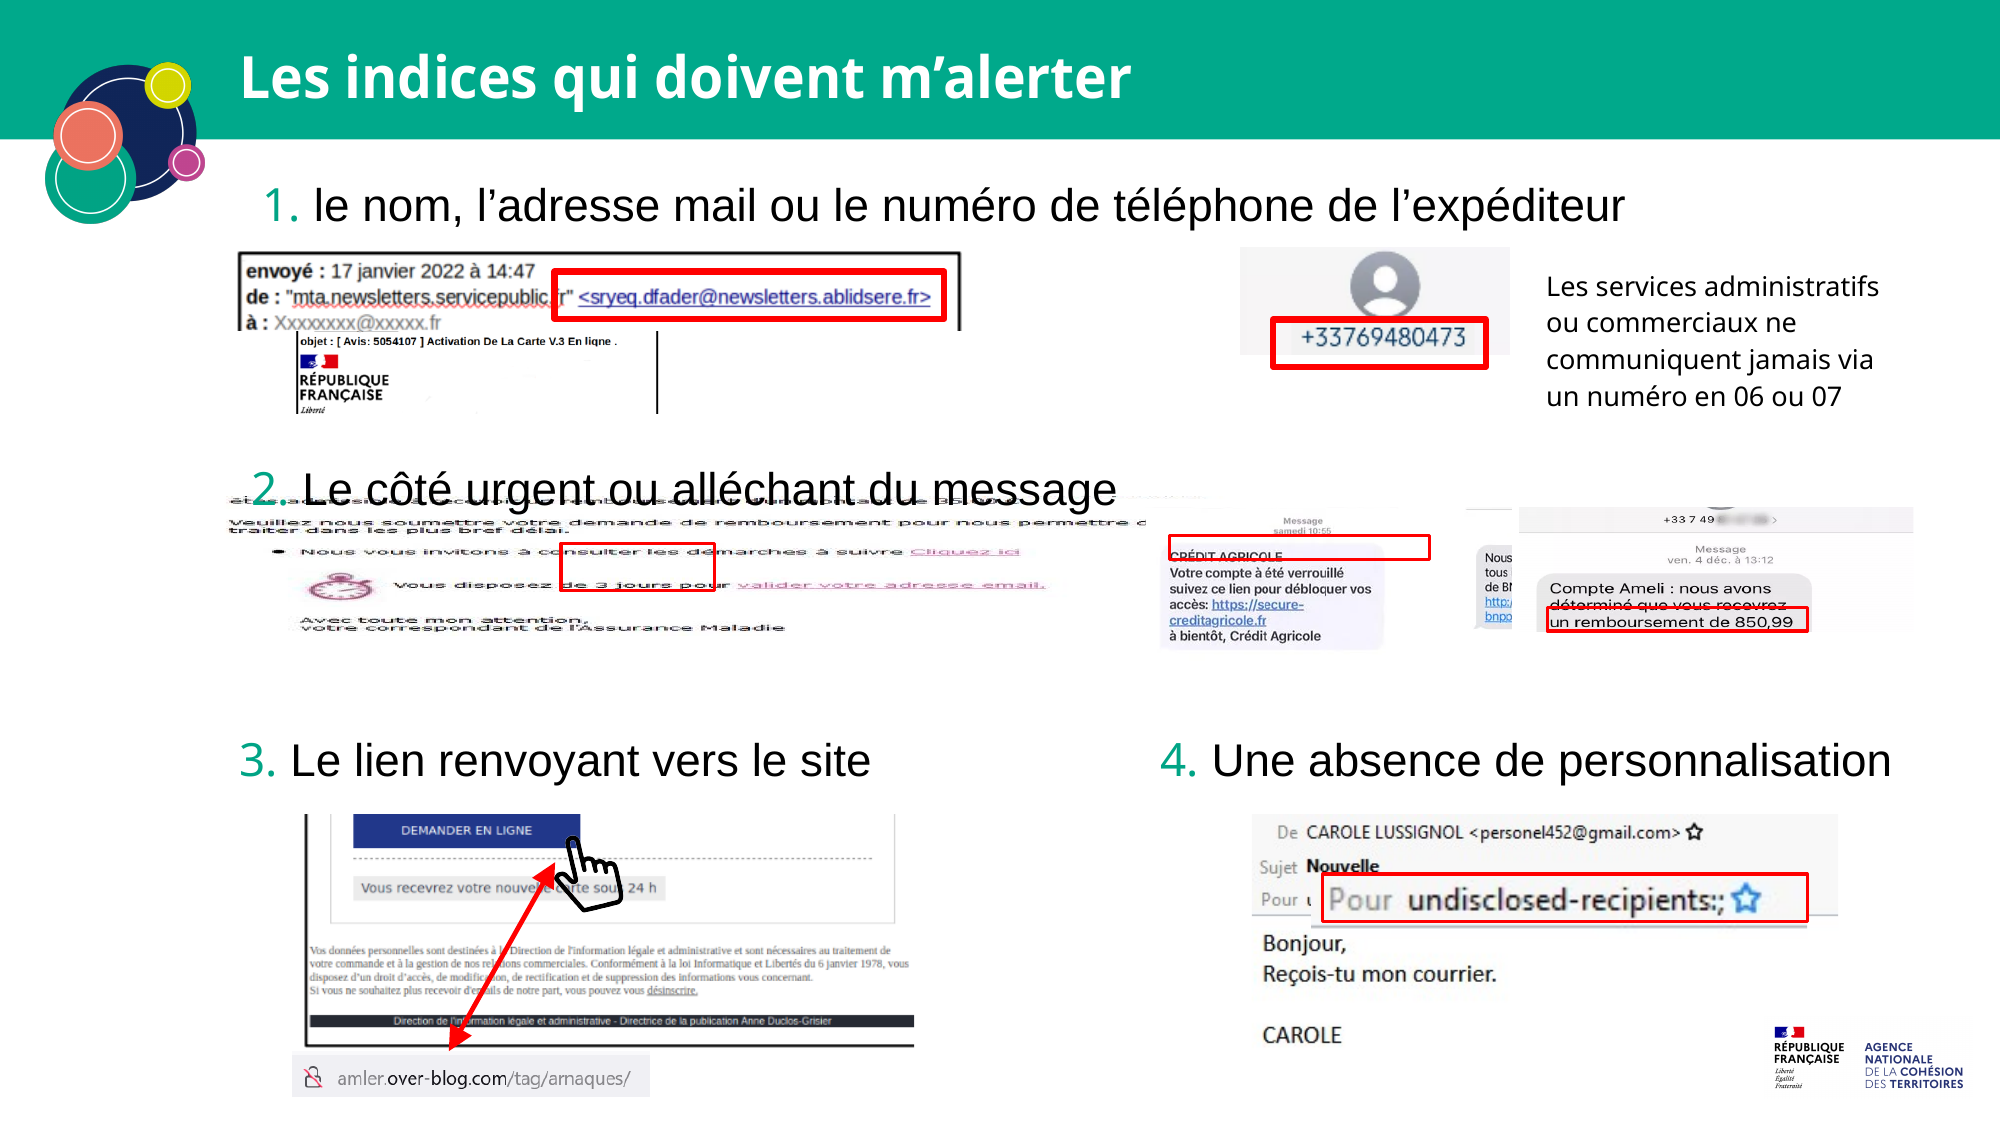

Les indices qui doivent m’alerter
1. le nom, l’adresse mail ou le numéro de téléphone de l’expéditeur
Les services administratifs ou commerciaux ne communiquent jamais via un numéro en 06 ou 07
2. Le côté urgent ou alléchant du message
4. Une absence de personnalisation
3. Le lien renvoyant vers le site